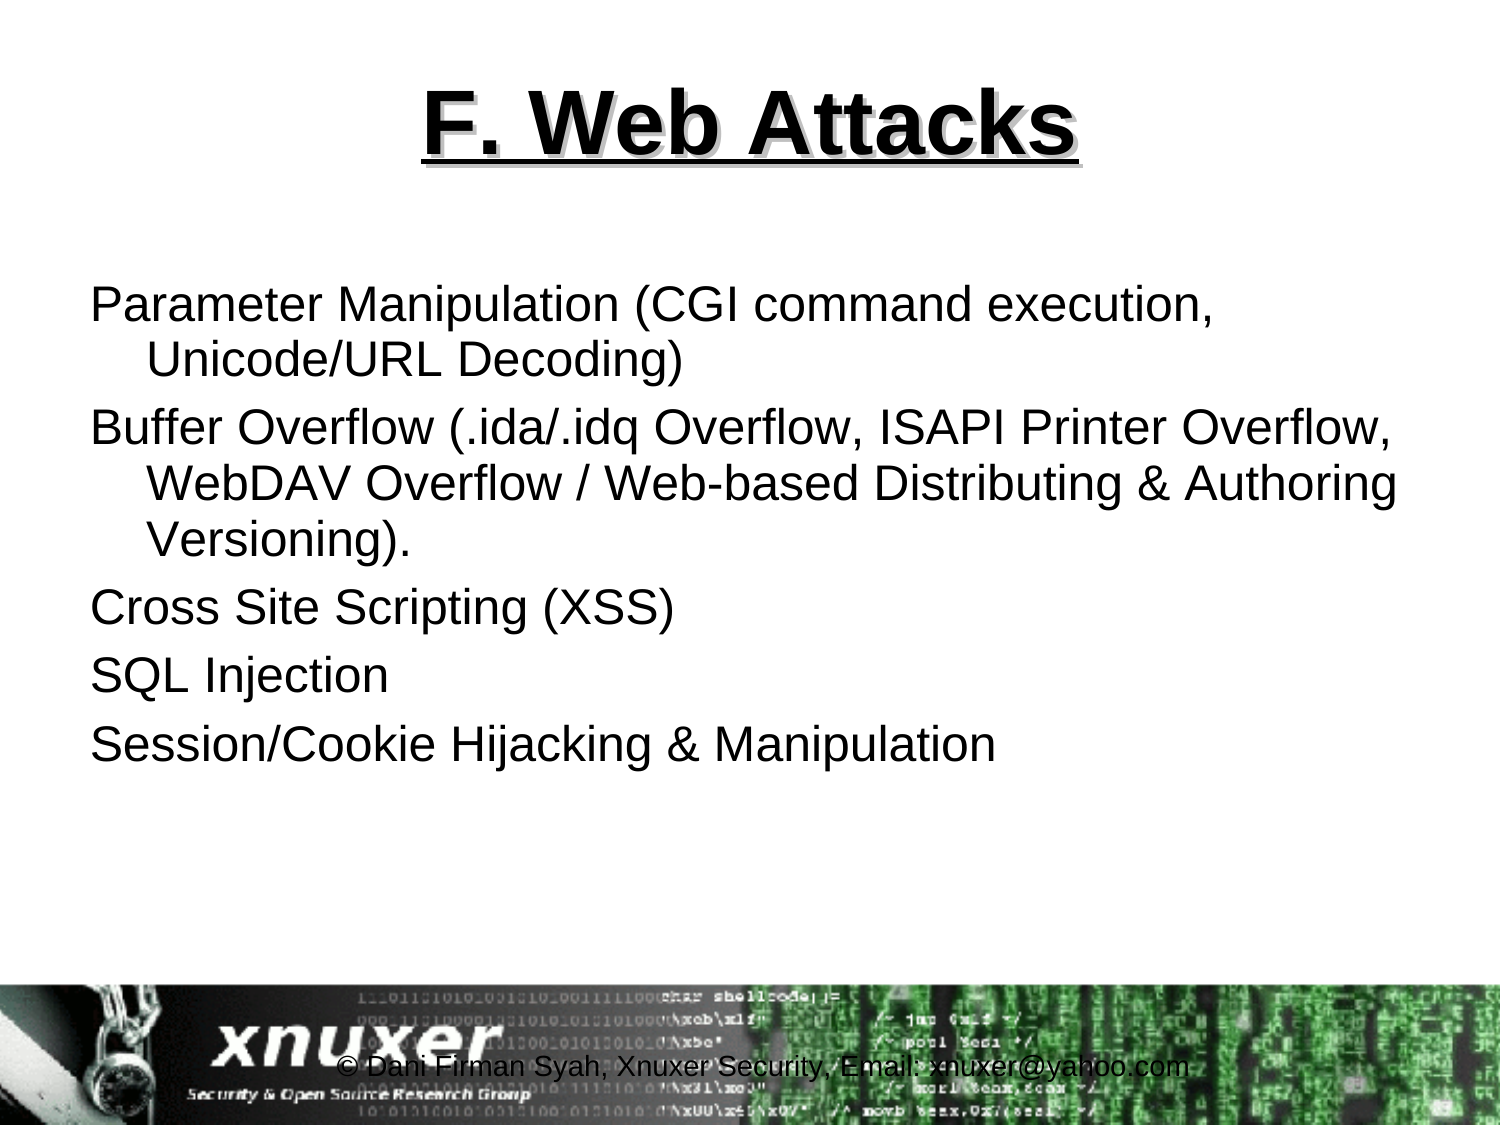

# F. Web Attacks
Parameter Manipulation (CGI command execution, Unicode/URL Decoding)
Buffer Overflow (.ida/.idq Overflow, ISAPI Printer Overflow, WebDAV Overflow / Web-based Distributing & Authoring Versioning).
Cross Site Scripting (XSS)
SQL Injection
Session/Cookie Hijacking & Manipulation
© Dani Firman Syah, Xnuxer Security, Email: xnuxer@yahoo.com